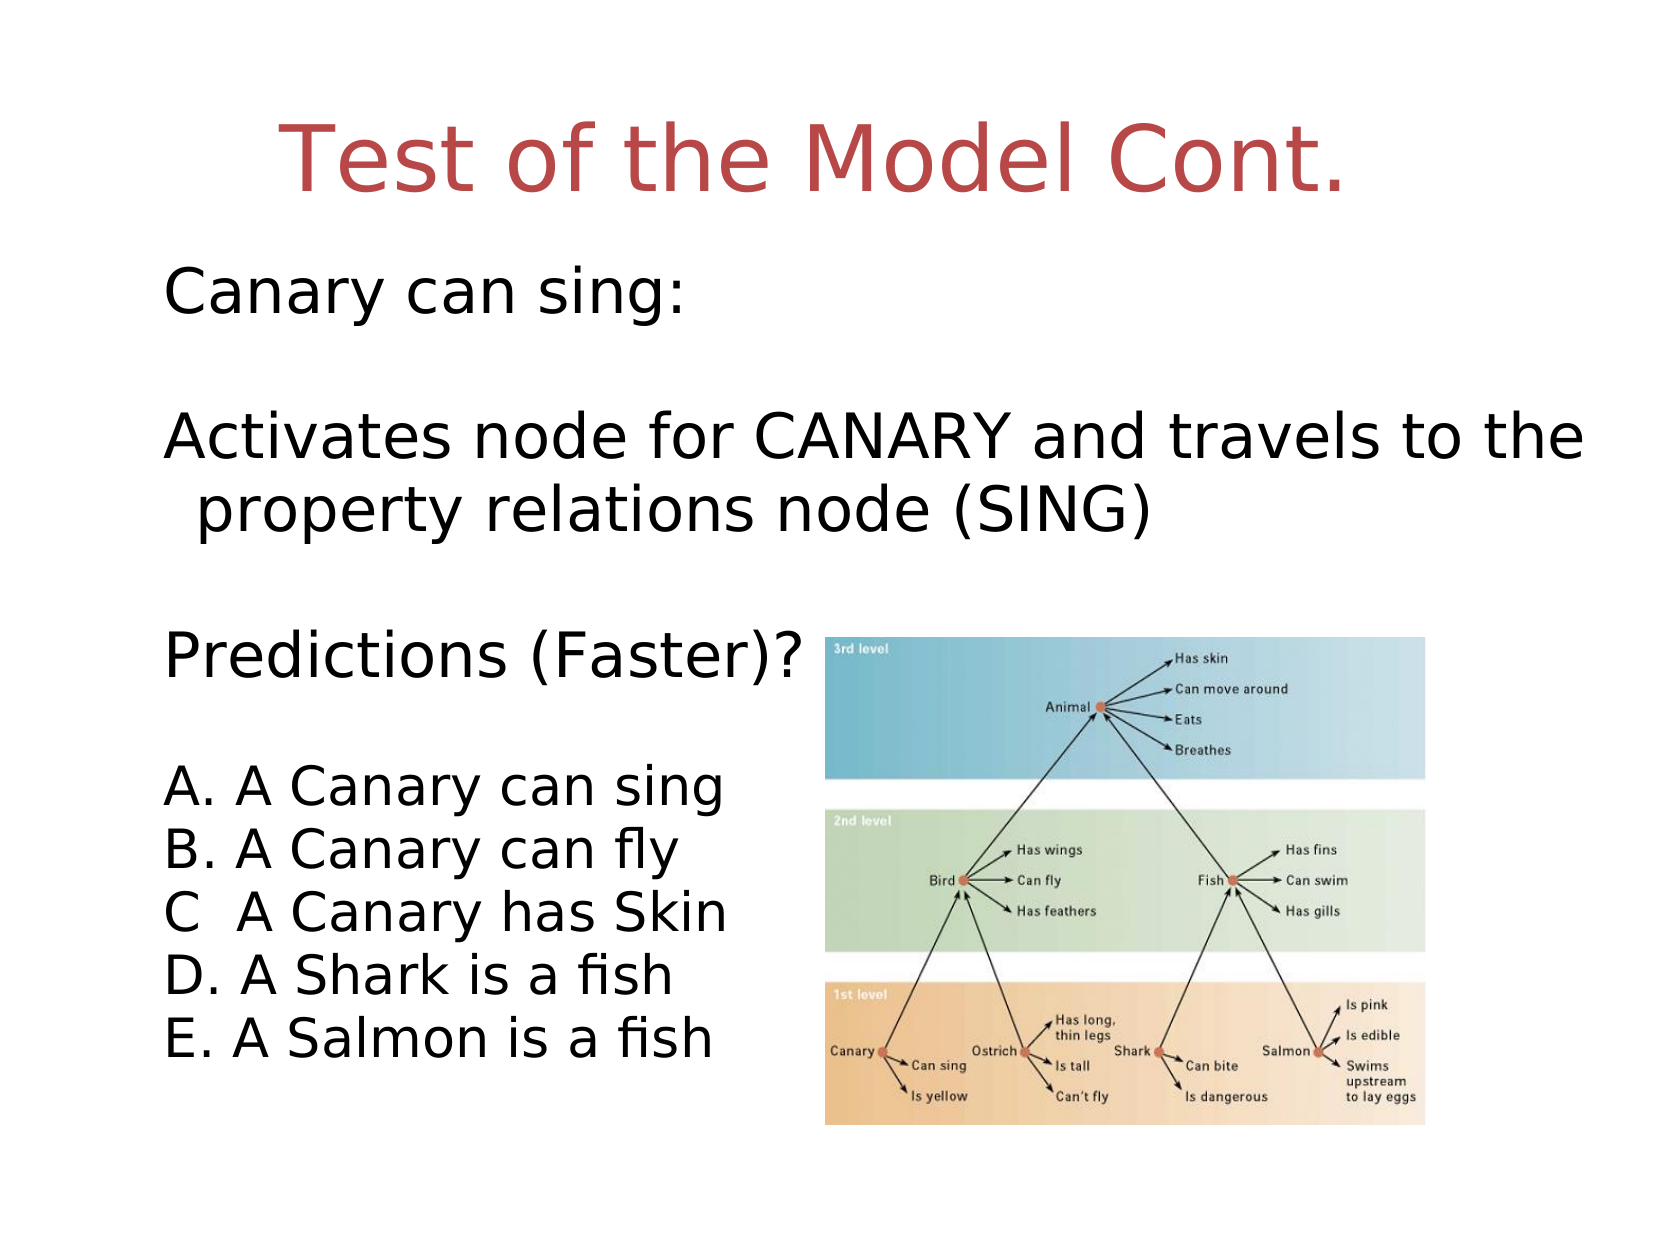

# Test of the Model Cont.
Canary can sing:
Activates node for CANARY and travels to the property relations node (SING)
Predictions (Faster)?
A. A Canary can sing
B. A Canary can fly
C A Canary has Skin
D. A Shark is a fish
E. A Salmon is a fish